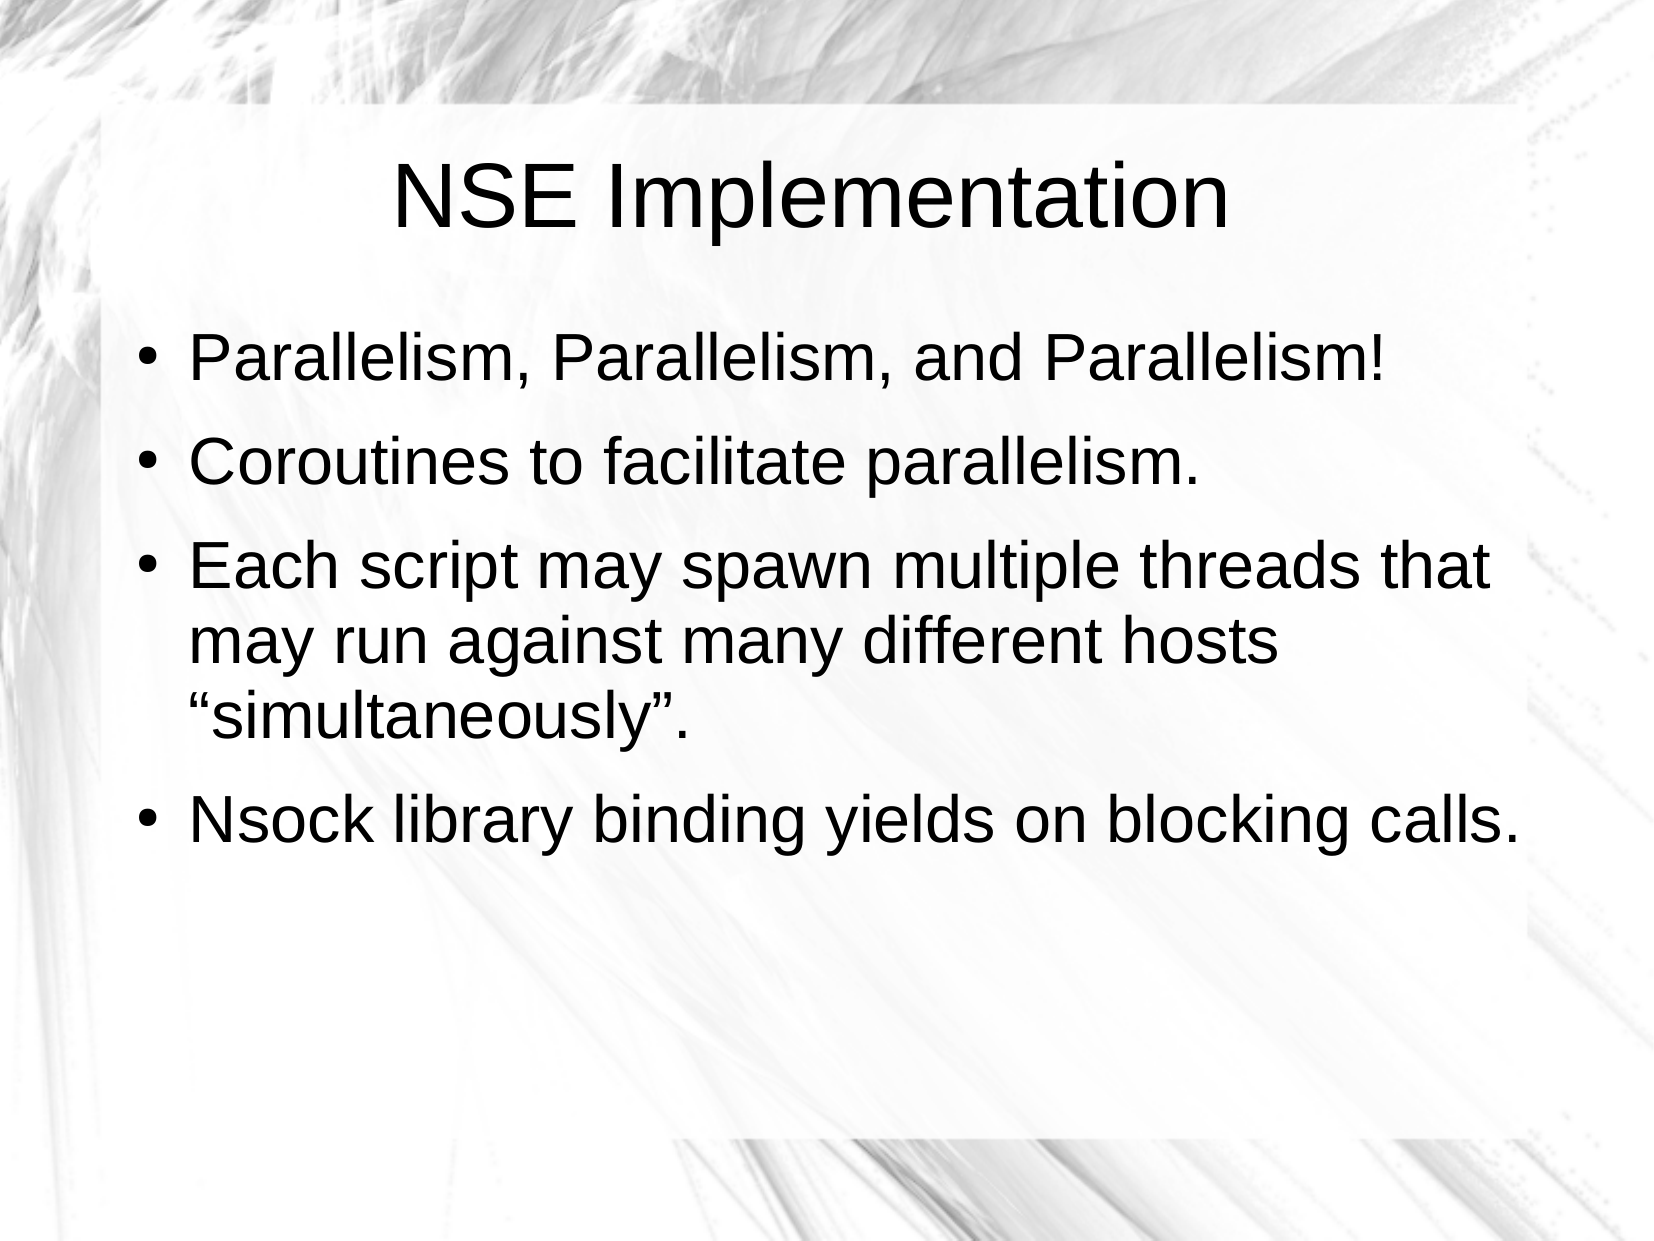

# NSE Implementation
Parallelism, Parallelism, and Parallelism!
Coroutines to facilitate parallelism.
Each script may spawn multiple threads that may run against many different hosts “simultaneously”.
Nsock library binding yields on blocking calls.